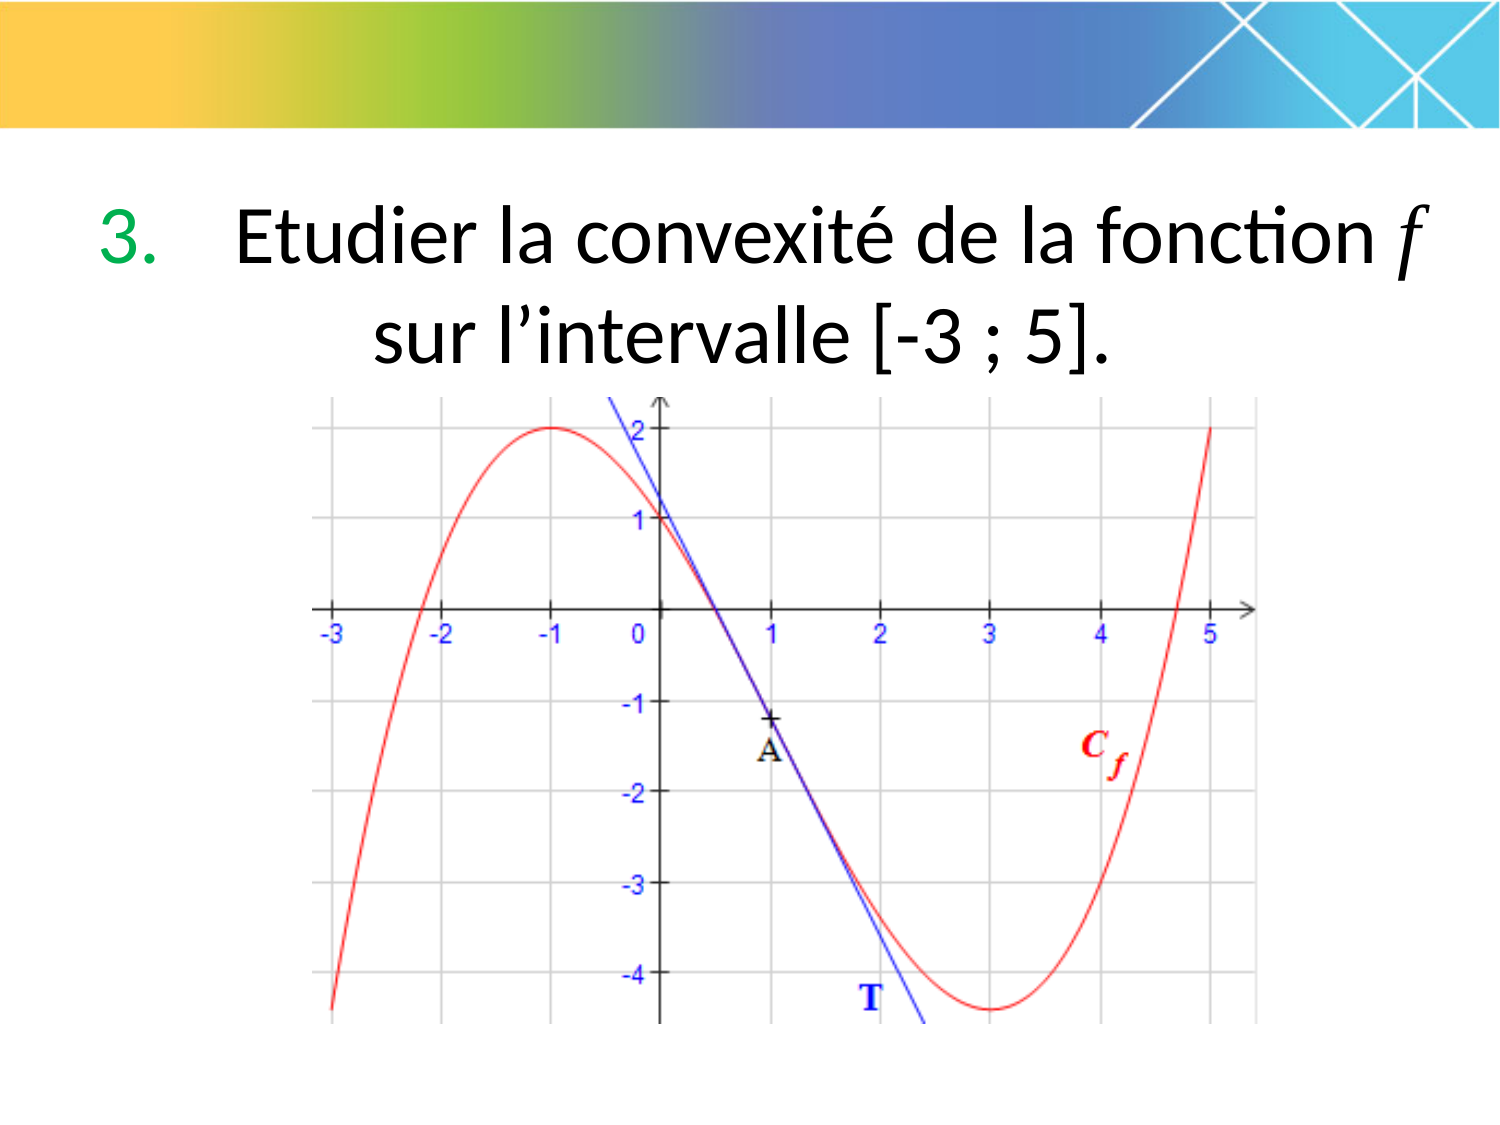

# Etudier la convexité de la fonction f sur l’intervalle [-3 ; 5].